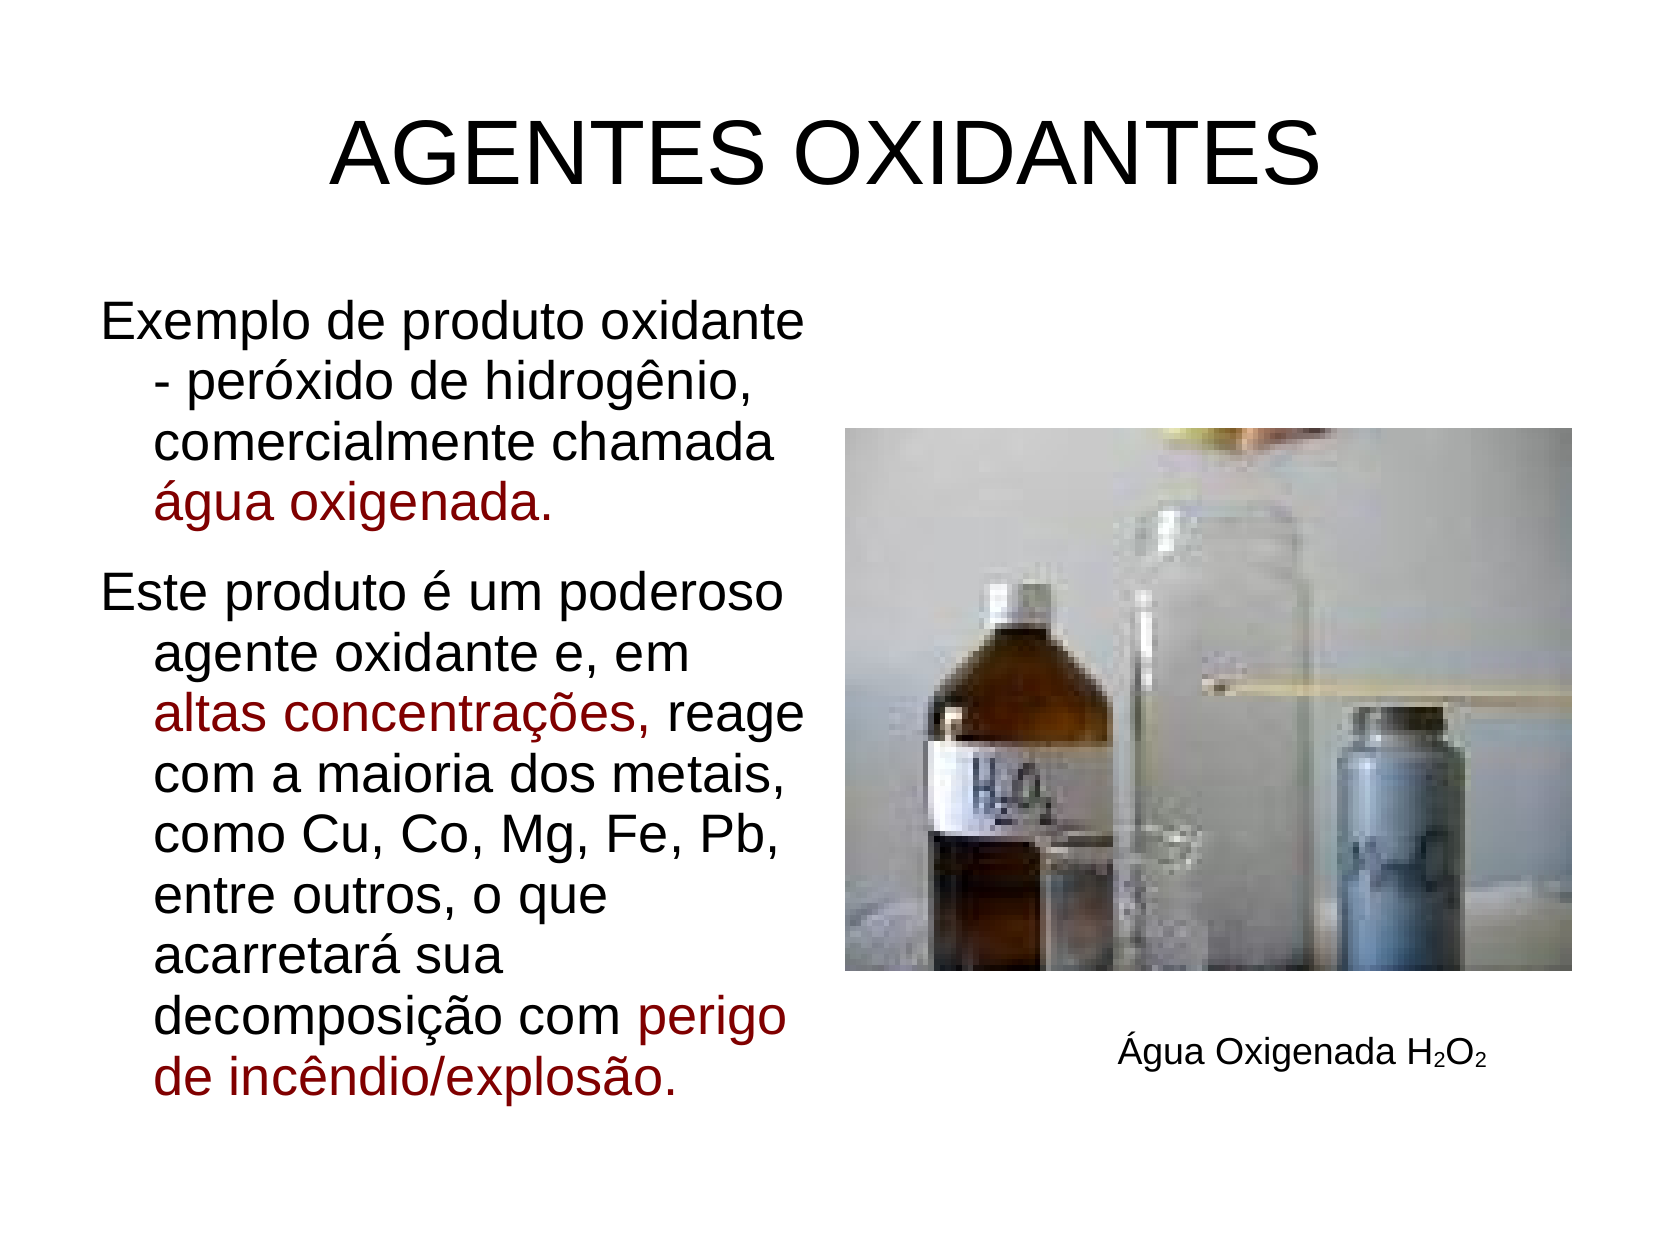

# AGENTES OXIDANTES
Exemplo de produto oxidante - peróxido de hidrogênio, comercialmente chamada água oxigenada.
Este produto é um poderoso agente oxidante e, em altas concentrações, reage com a maioria dos metais, como Cu, Co, Mg, Fe, Pb, entre outros, o que acarretará sua decomposição com perigo de incêndio/explosão.
Água Oxigenada H2O2